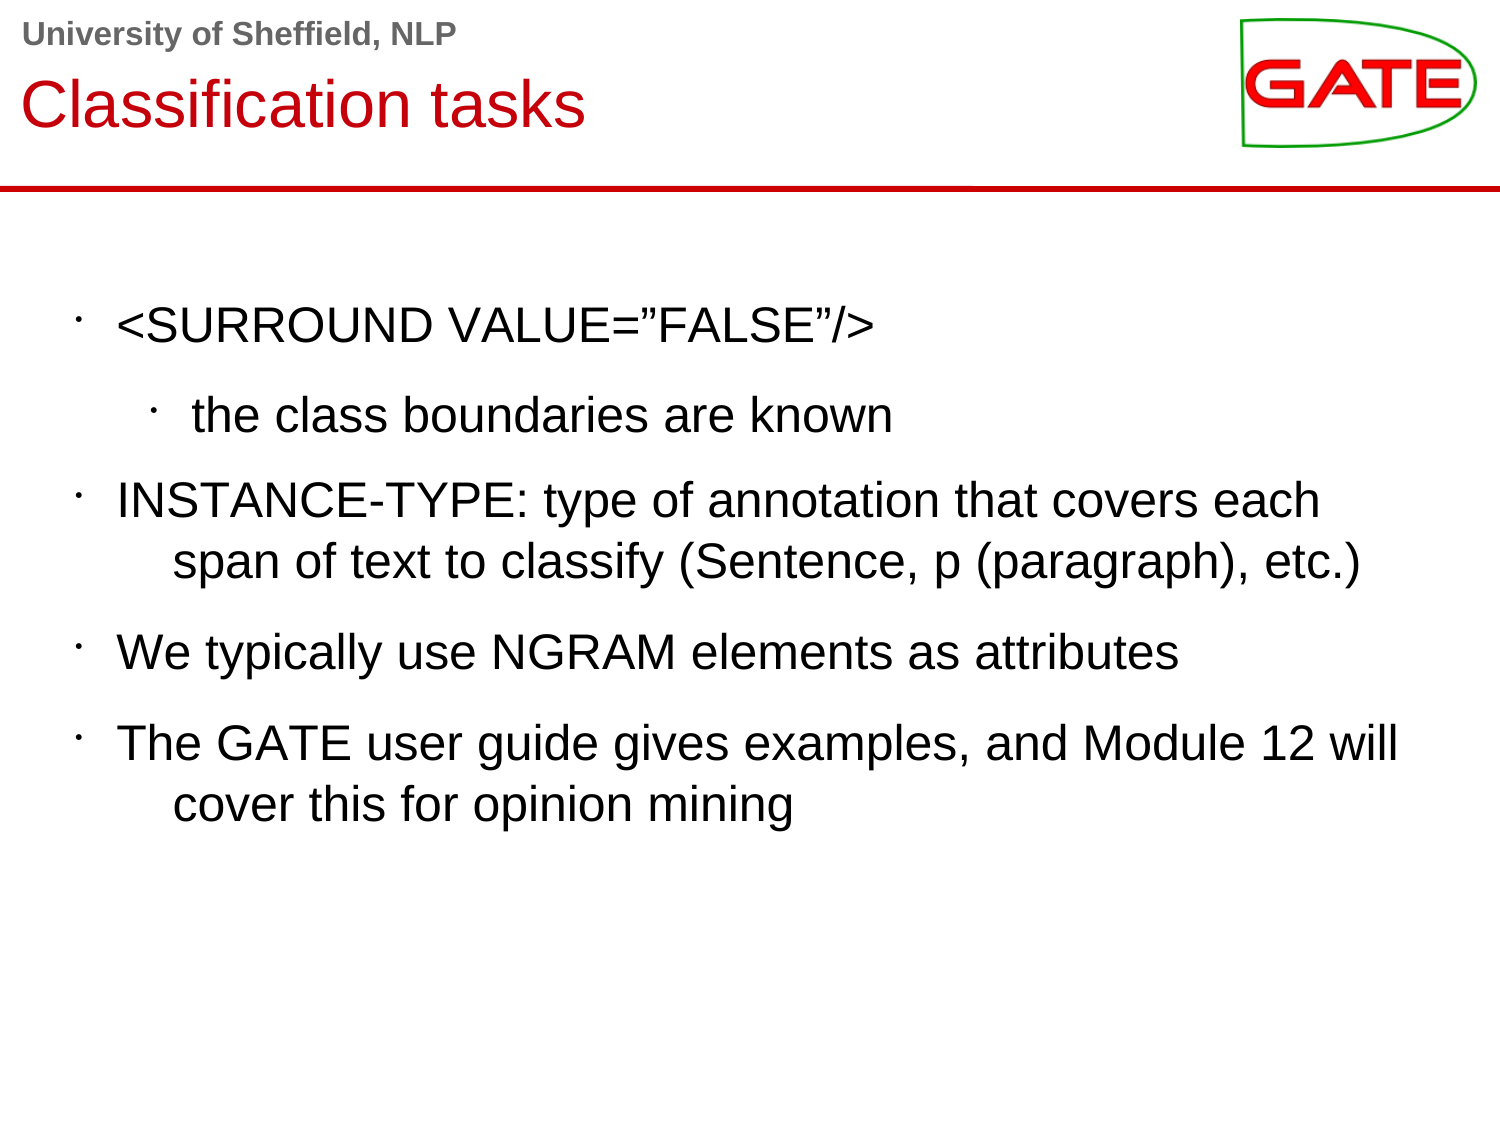

# Classification tasks
<SURROUND VALUE=”FALSE”/>
the class boundaries are known
INSTANCE-TYPE: type of annotation that covers each span of text to classify (Sentence, p (paragraph), etc.)
We typically use NGRAM elements as attributes
The GATE user guide gives examples, and Module 12 will cover this for opinion mining